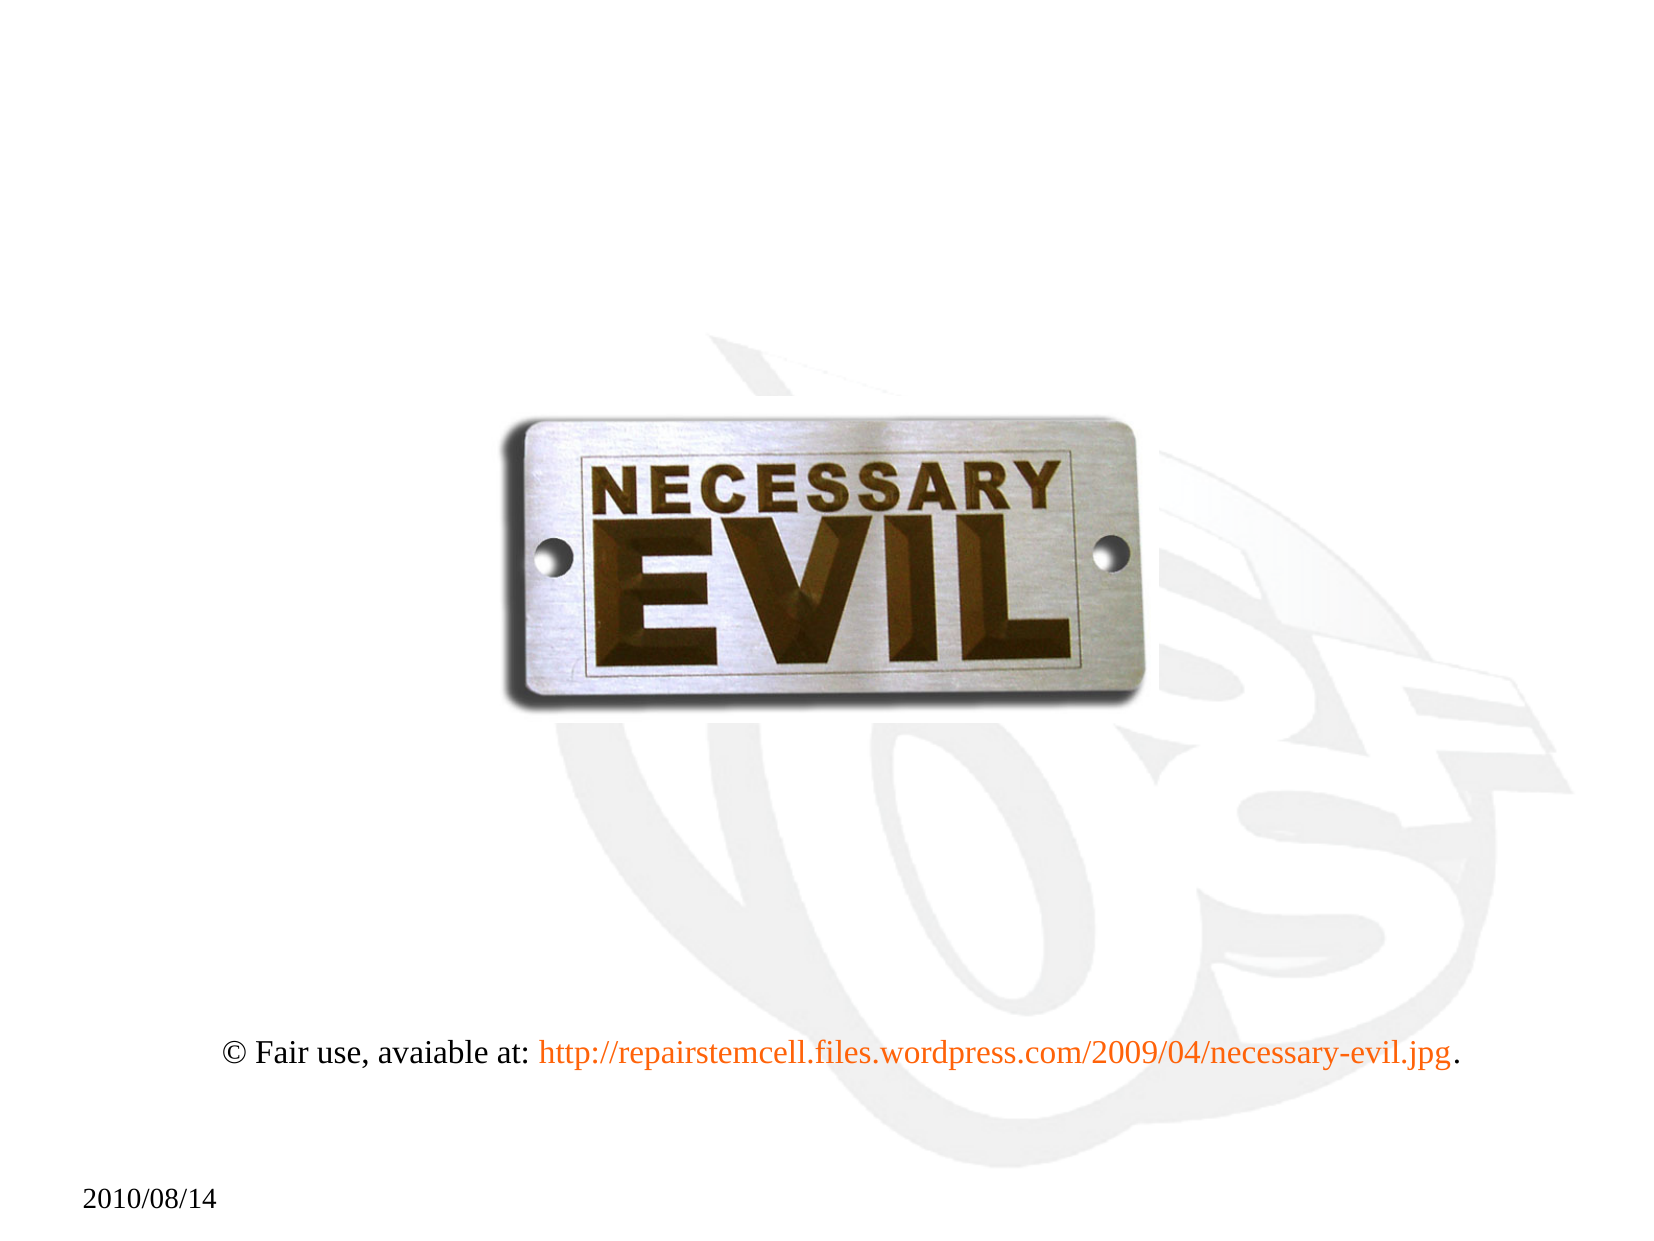

© Fair use, avaiable at: http://repairstemcell.files.wordpress.com/2009/04/necessary-evil.jpg.
2010/08/14